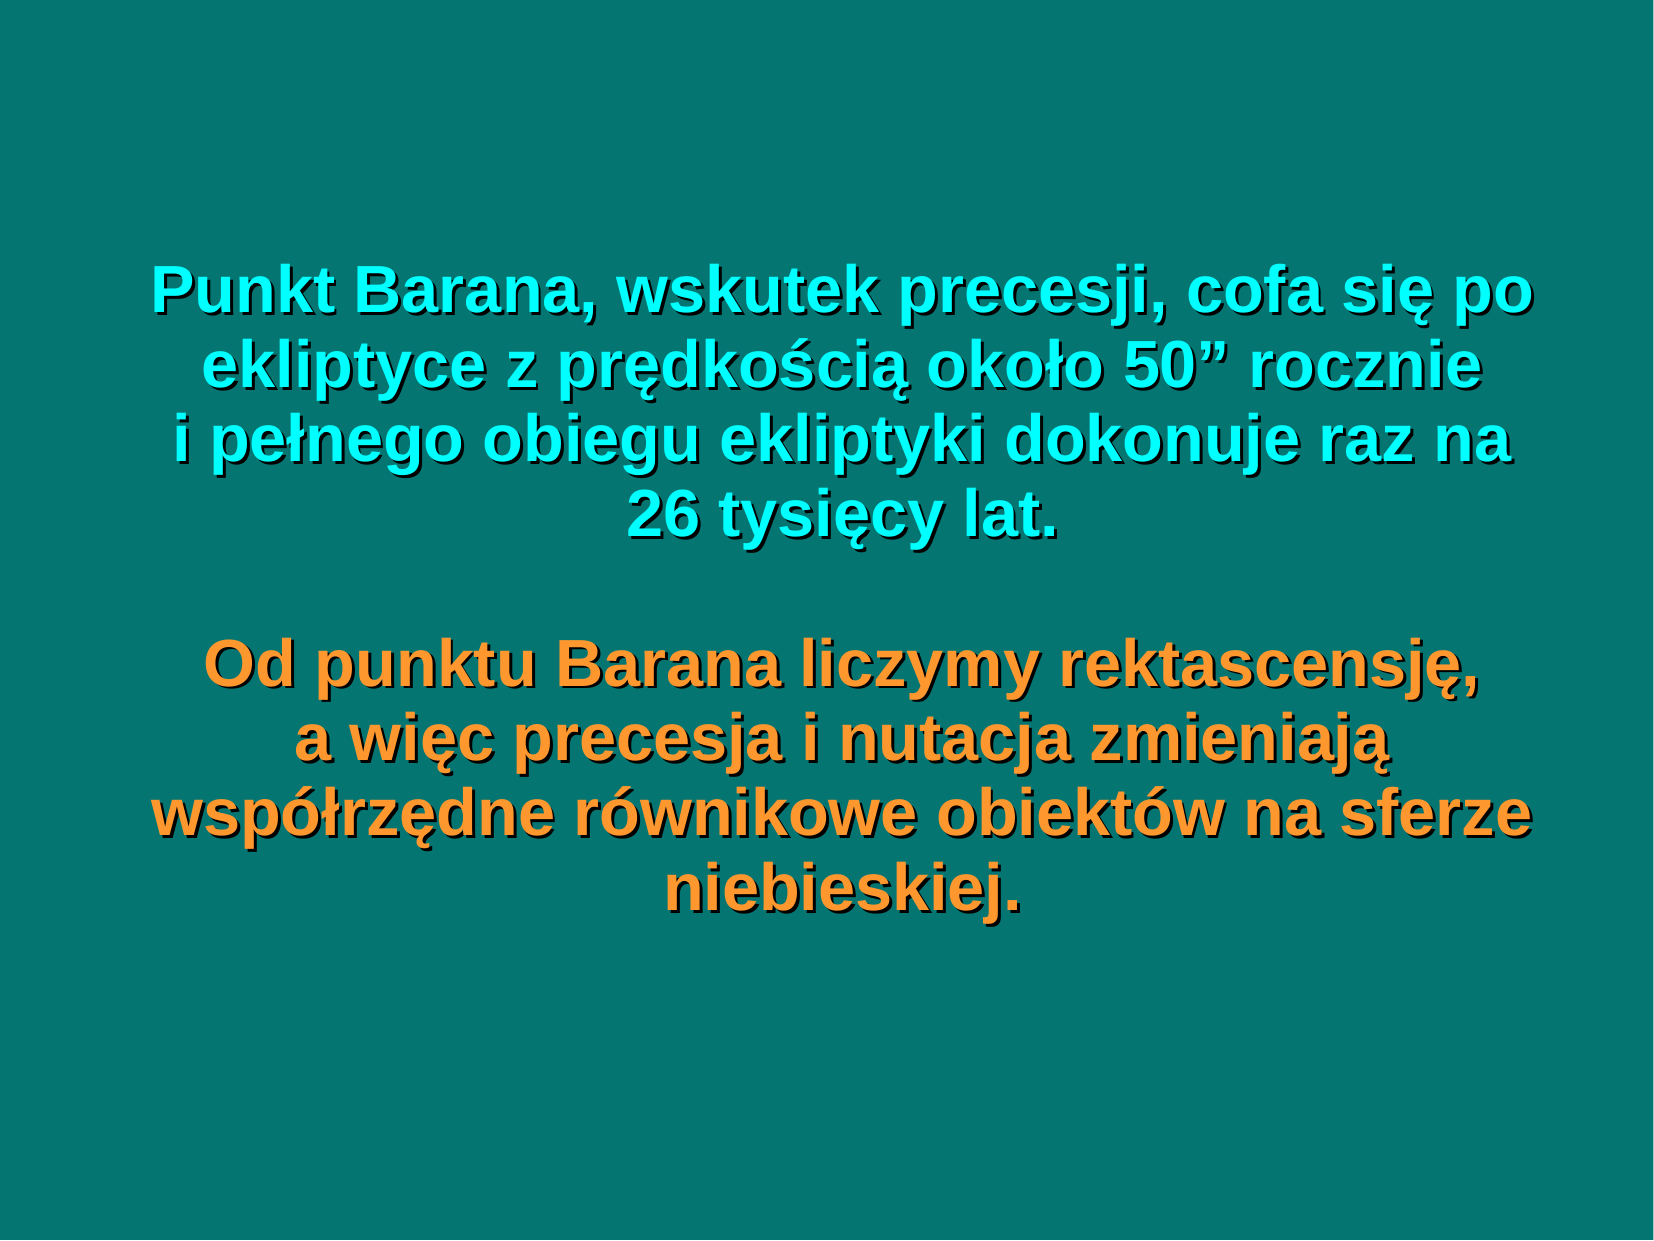

#
Punkt Barana, wskutek precesji, cofa się po ekliptyce z prędkością około 50” rocznie i pełnego obiegu ekliptyki dokonuje raz na 26 tysięcy lat.
Od punktu Barana liczymy rektascensję, a więc precesja i nutacja zmieniają współrzędne równikowe obiektów na sferze niebieskiej.